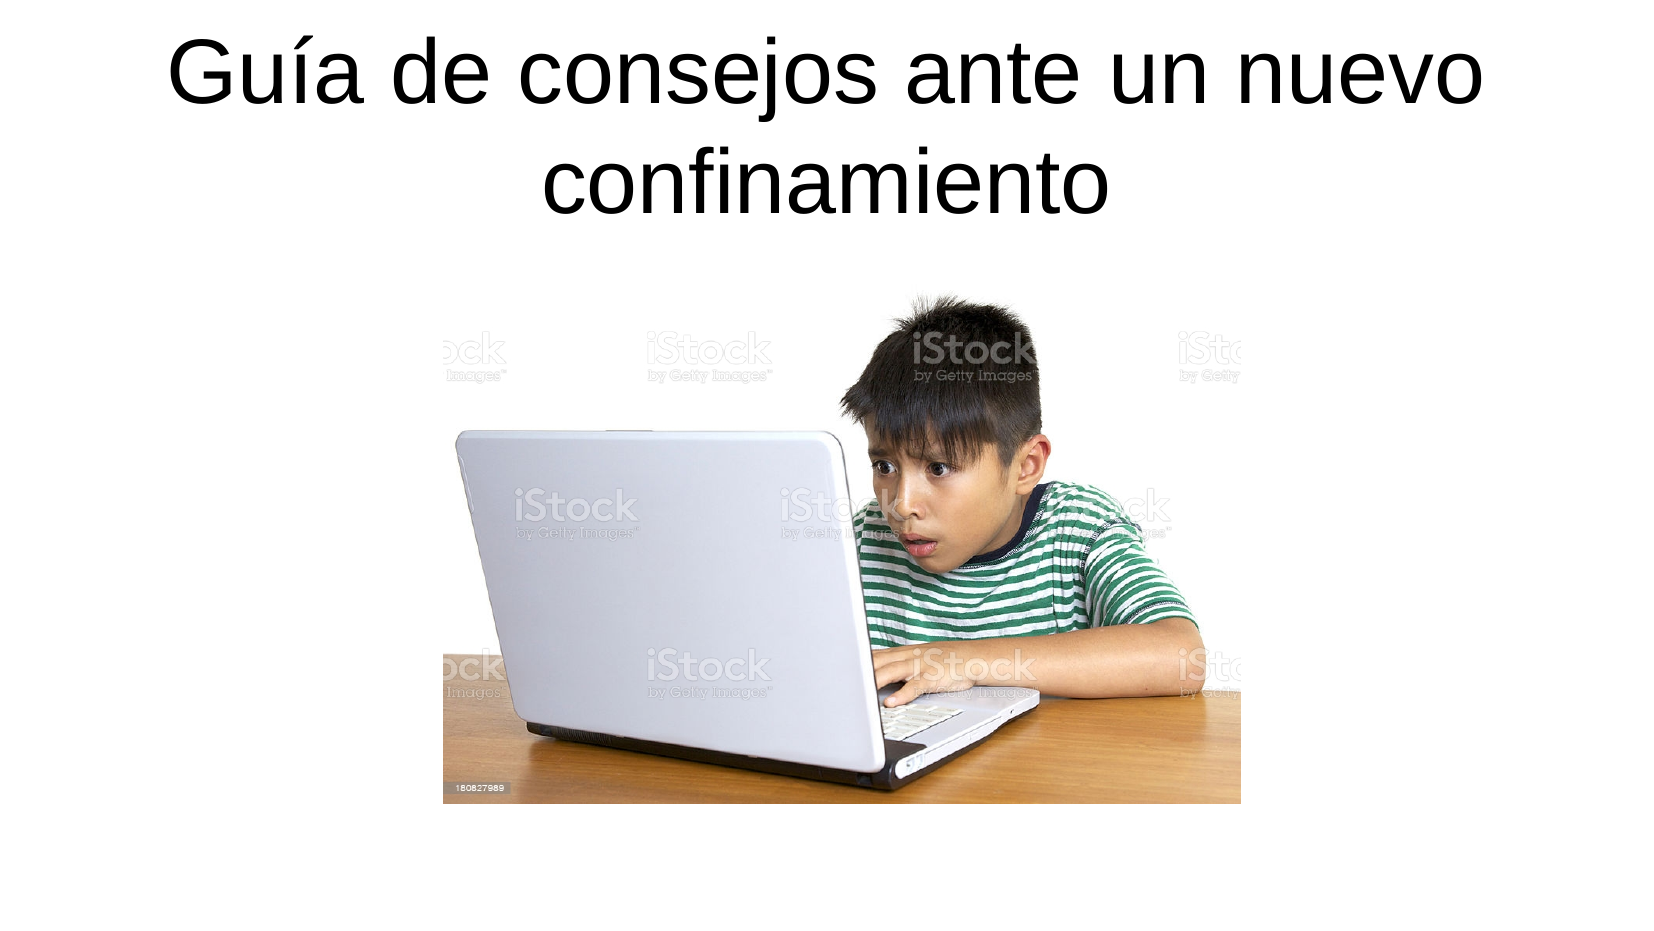

# Guía de consejos ante un nuevo confinamiento
,